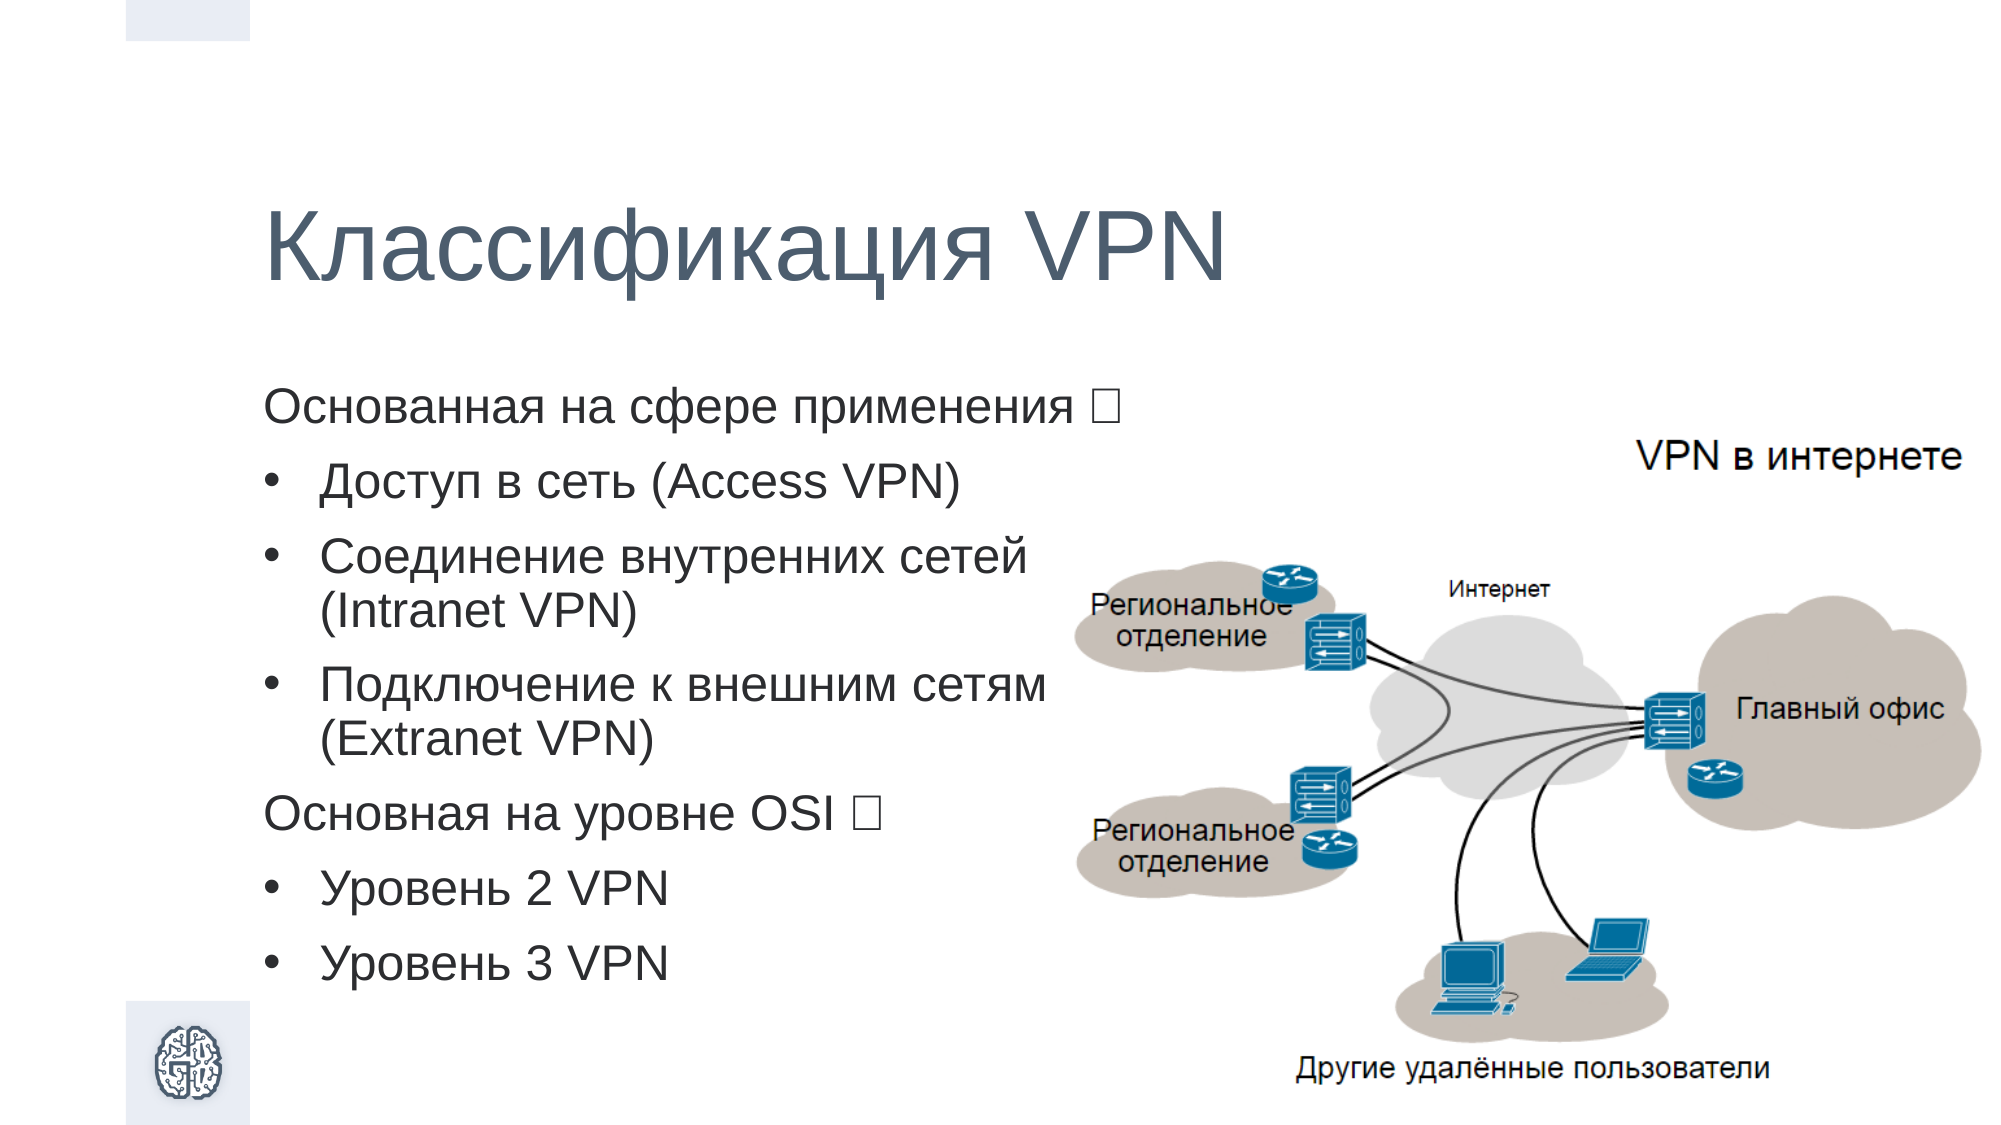

# Классификация VPN
Основанная на сфере применения：
Доступ в сеть (Access VPN)
Соединение внутренних сетей (Intranet VPN)
Подключение к внешним сетям (Extranet VPN)
Основная на уровне OSI：
Уровень 2 VPN
Уровень 3 VPN